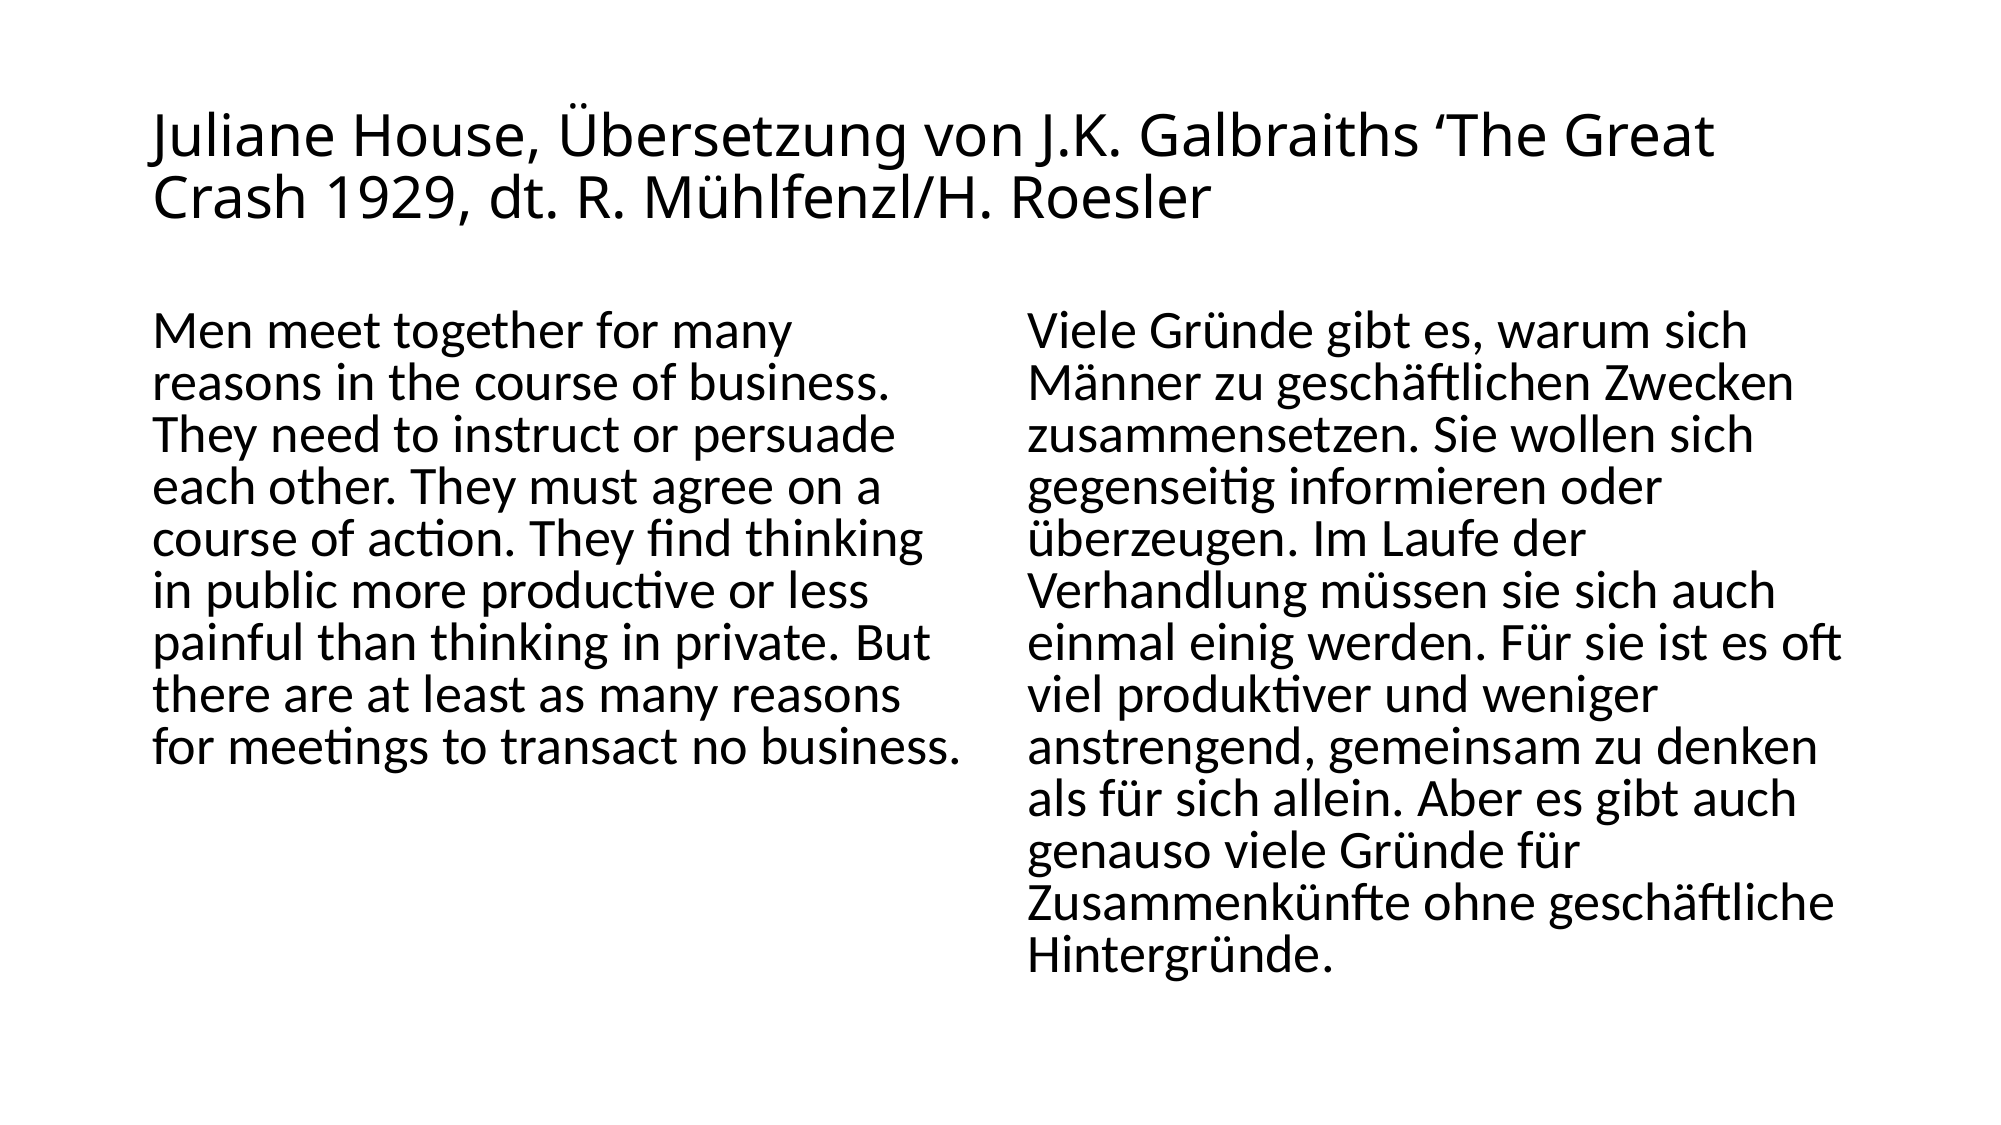

# Juliane House, Übersetzung von J.K. Galbraiths ‘The Great Crash 1929, dt. R. Mühlfenzl/H. Roesler
Men meet together for many reasons in the course of business. They need to instruct or persuade each other. They must agree on a course of action. They find thinking in public more productive or less painful than thinking in private. But there are at least as many reasons for meetings to transact no business.
Viele Gründe gibt es, warum sich Männer zu geschäftlichen Zwecken zusammensetzen. Sie wollen sich gegenseitig informieren oder überzeugen. Im Laufe der Verhandlung müssen sie sich auch einmal einig werden. Für sie ist es oft viel produktiver und weniger anstrengend, gemeinsam zu denken als für sich allein. Aber es gibt auch genauso viele Gründe für Zusammenkünfte ohne geschäftliche Hintergründe.